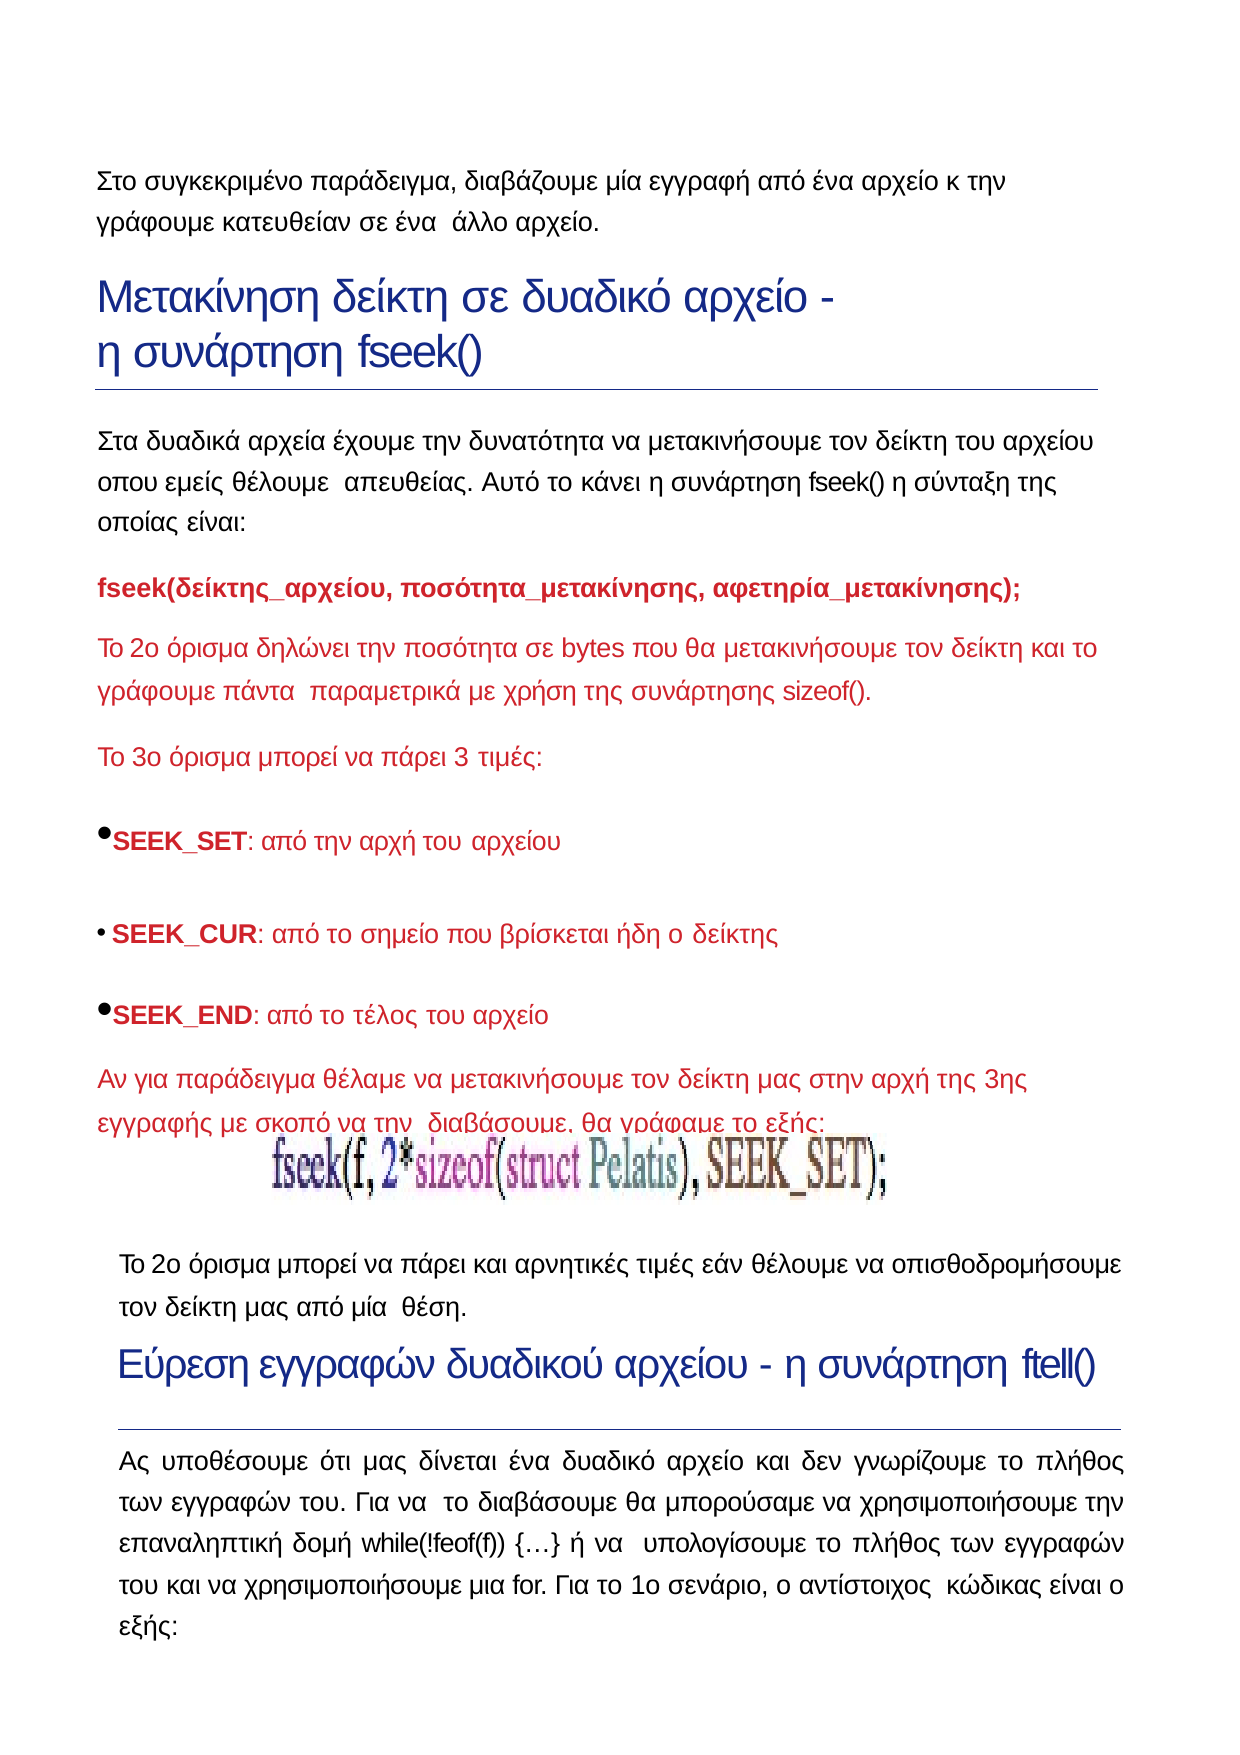

Στο συγκεκριμένο παράδειγμα, διαβάζουμε μία εγγραφή από ένα αρχείο κ την γράφουμε κατευθείαν σε ένα άλλο αρχείο.
Μετακίνηση δείκτη σε δυαδικό αρχείο - η συνάρτηση fseek()
Στα δυαδικά αρχεία έχουμε την δυνατότητα να μετακινήσουμε τον δείκτη του αρχείου οπου εμείς θέλουμε απευθείας. Αυτό το κάνει η συνάρτηση fseek() η σύνταξη της οποίας είναι:
fseek(δείκτης_αρχείου, ποσότητα_μετακίνησης, αφετηρία_μετακίνησης);
To 2o όρισμα δηλώνει την ποσότητα σε bytes που θα μετακινήσουμε τον δείκτη και το γράφουμε πάντα παραμετρικά με χρήση της συνάρτησης sizeof().
Το 3ο όρισμα μπορεί να πάρει 3 τιμές:
SEEK_SET: από την αρχή του αρχείου
SEEK_CUR: από το σημείο που βρίσκεται ήδη ο δείκτης
SEEK_END: από το τέλος του αρχείο
Αν για παράδειγμα θέλαμε να μετακινήσουμε τον δείκτη μας στην αρχή της 3ης εγγραφής με σκοπό να την διαβάσουμε, θα γράφαμε το εξής:
To 2o όρισμα μπορεί να πάρει και αρνητικές τιμές εάν θέλουμε να οπισθοδρομήσουμε τον δείκτη μας από μία θέση.
Εύρεση εγγραφών δυαδικού αρχείου - η συνάρτηση ftell()
Ας υποθέσουμε ότι μας δίνεται ένα δυαδικό αρχείο και δεν γνωρίζουμε το πλήθος των εγγραφών του. Για να το διαβάσουμε θα μπορούσαμε να χρησιμοποιήσουμε την επαναληπτική δομή while(!feof(f)) {…} ή να υπολογίσουμε το πλήθος των εγγραφών του και να χρησιμοποιήσουμε μια for. Για το 1ο σενάριο, ο αντίστοιχος κώδικας είναι ο εξής: